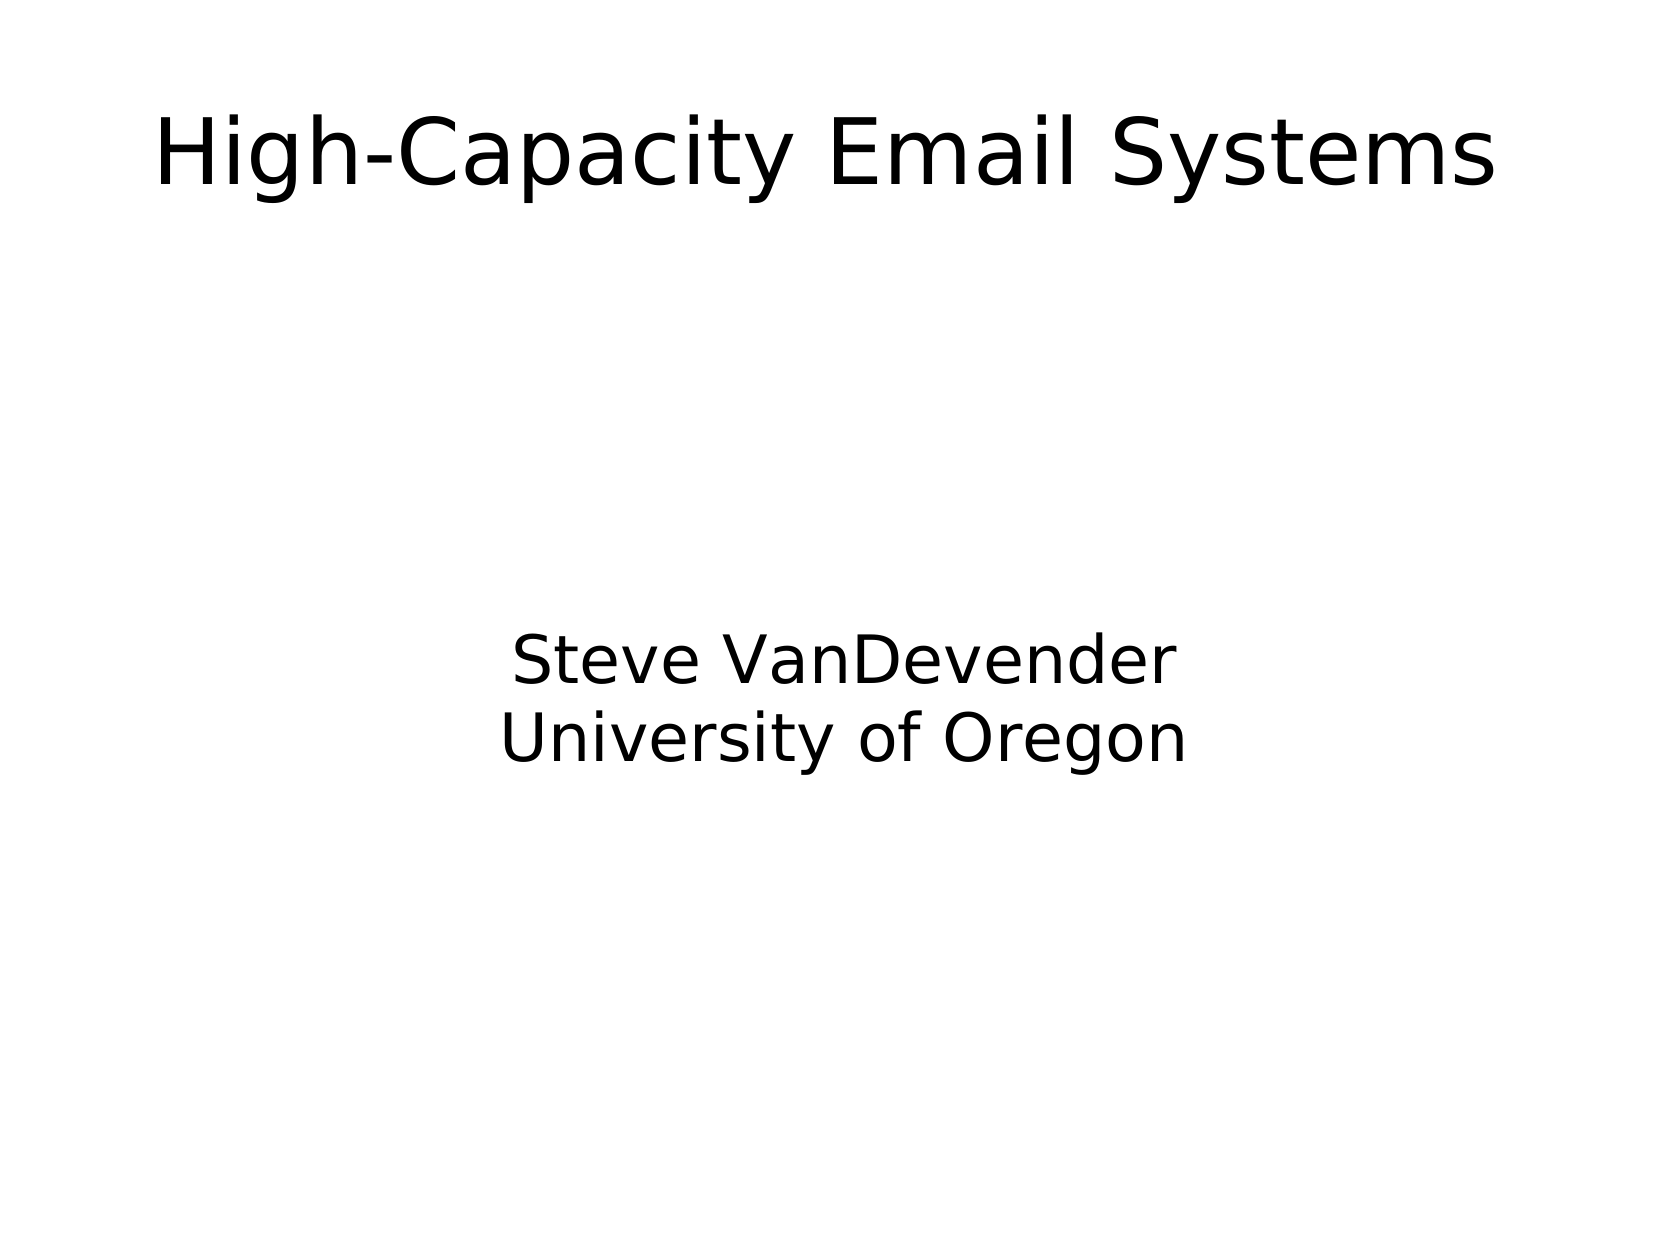

# High-Capacity Email Systems
Steve VanDevender
University of Oregon